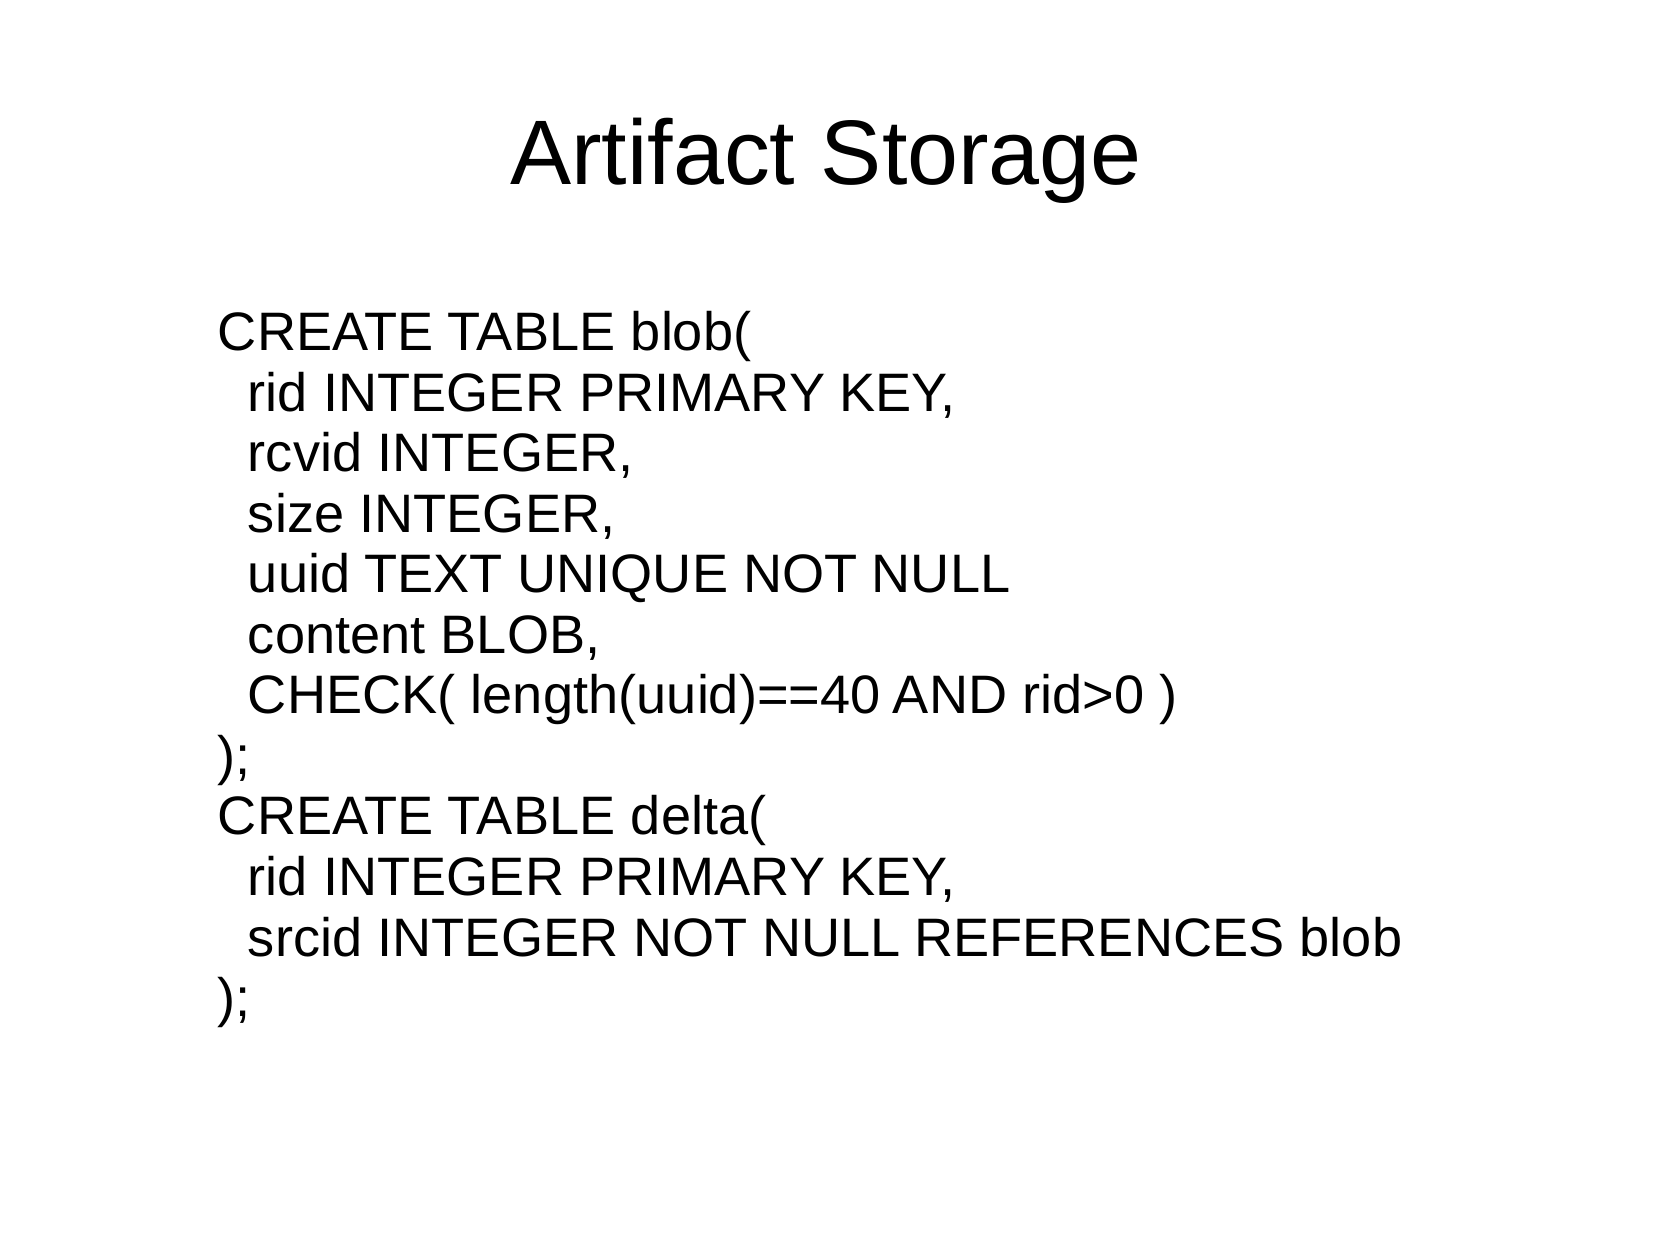

# Artifact Storage
CREATE TABLE blob(
 rid INTEGER PRIMARY KEY,
 rcvid INTEGER,
 size INTEGER,
 uuid TEXT UNIQUE NOT NULL
 content BLOB,
 CHECK( length(uuid)==40 AND rid>0 )
);
CREATE TABLE delta(
 rid INTEGER PRIMARY KEY,
 srcid INTEGER NOT NULL REFERENCES blob
);